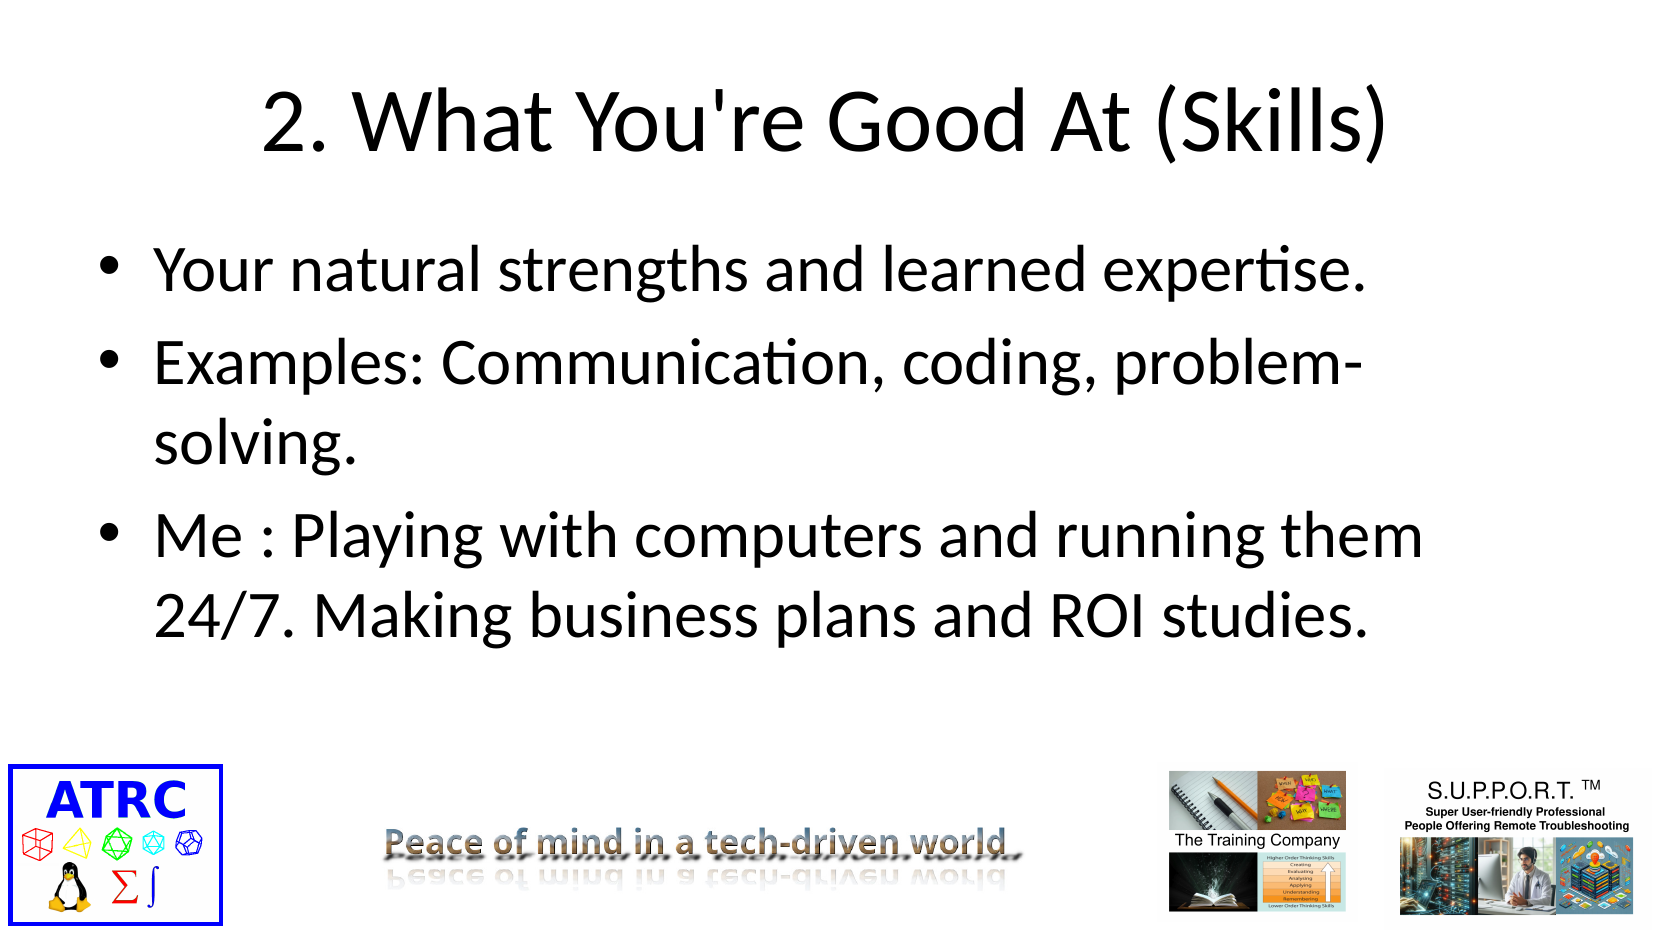

# 2. What You're Good At (Skills)
Your natural strengths and learned expertise.
Examples: Communication, coding, problem-solving.
Me : Playing with computers and running them 24/7. Making business plans and ROI studies.